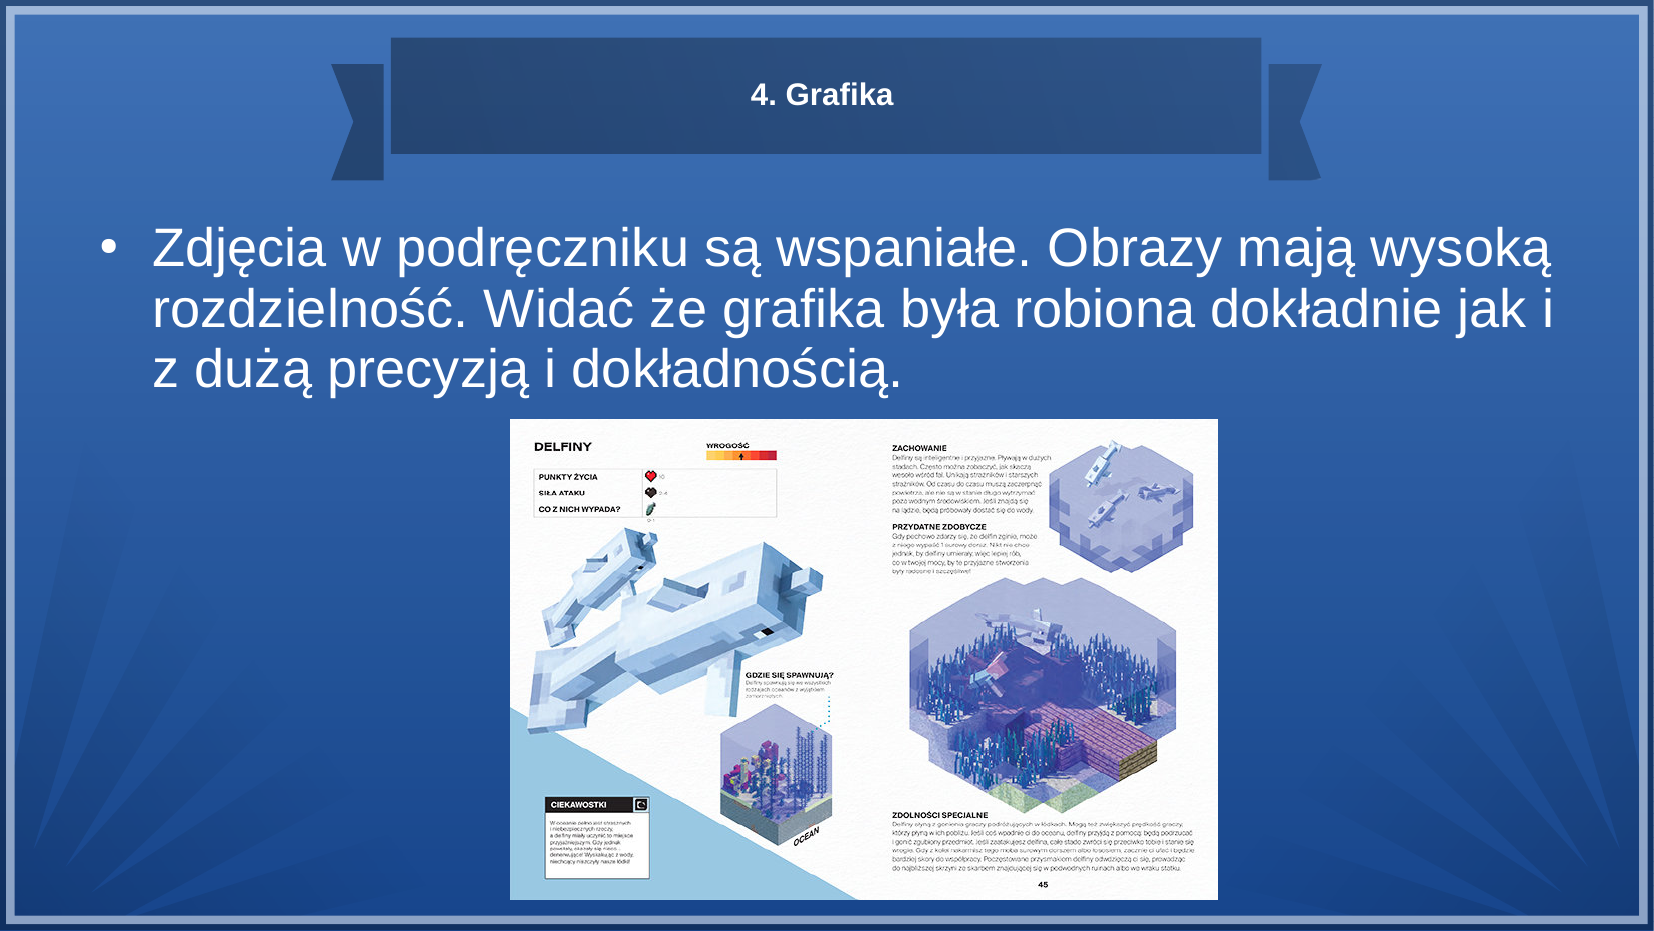

# 4. Grafika
Zdjęcia w podręczniku są wspaniałe. Obrazy mają wysoką rozdzielność. Widać że grafika była robiona dokładnie jak i z dużą precyzją i dokładnością.